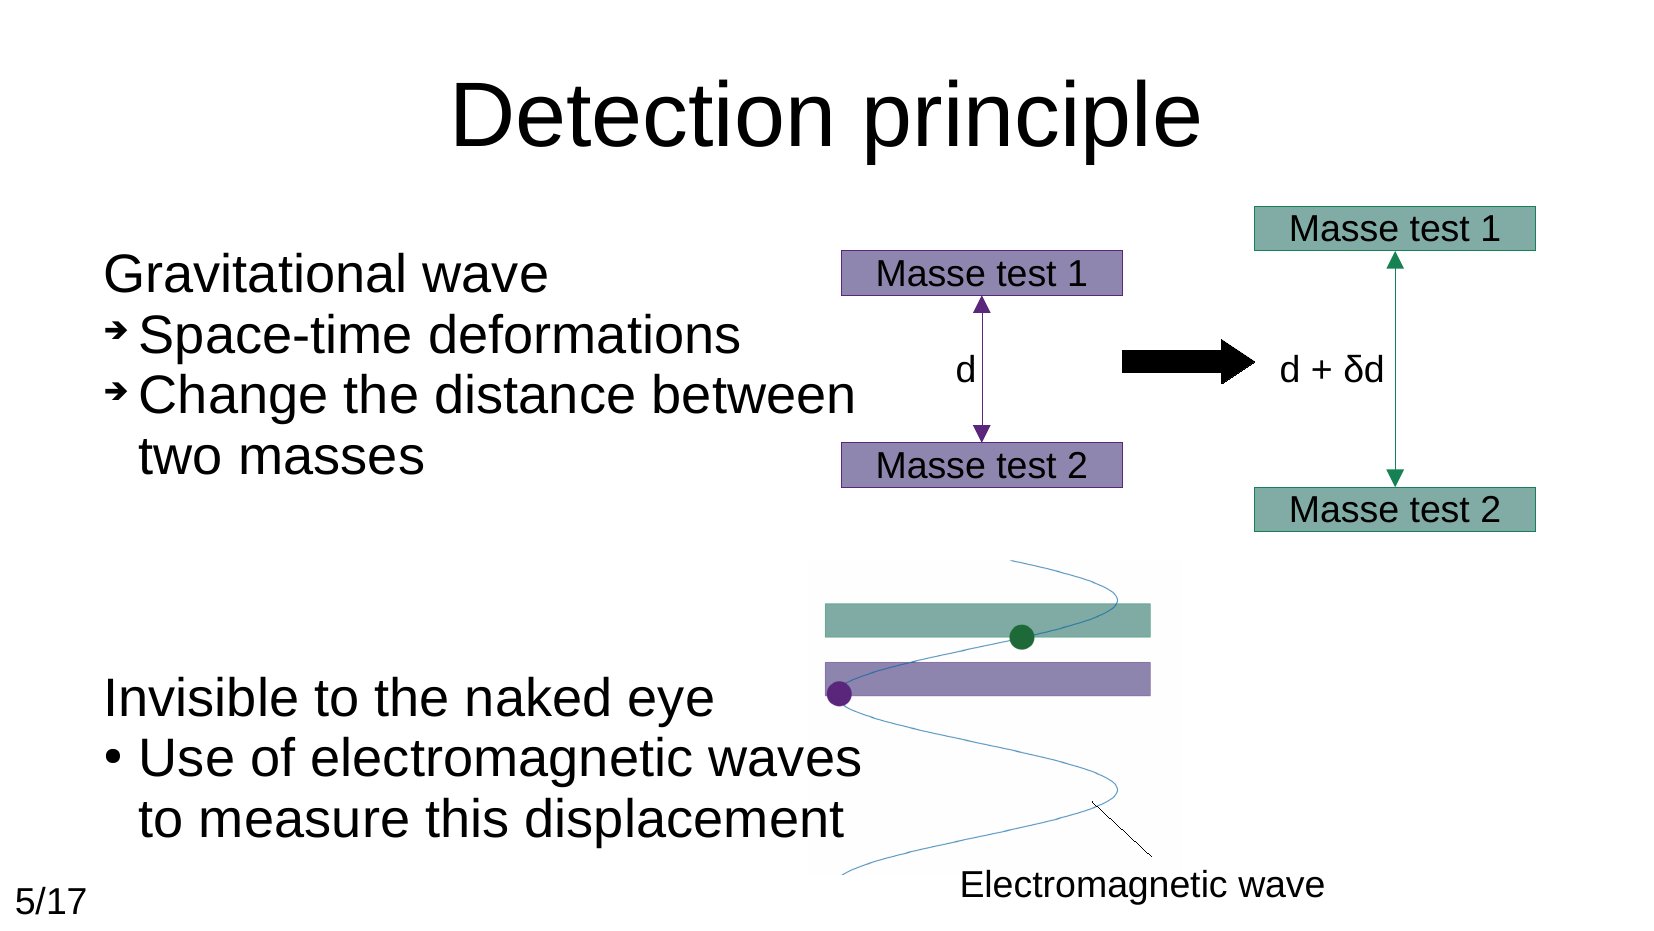

# Detection principle
Masse test 1
Gravitational wave
Space-time deformations
Change the distance between two masses
Invisible to the naked eye
Use of electromagnetic waves to measure this displacement
Masse test 1
Masse test 2
Masse test 2
Electromagnetic wave
3/17